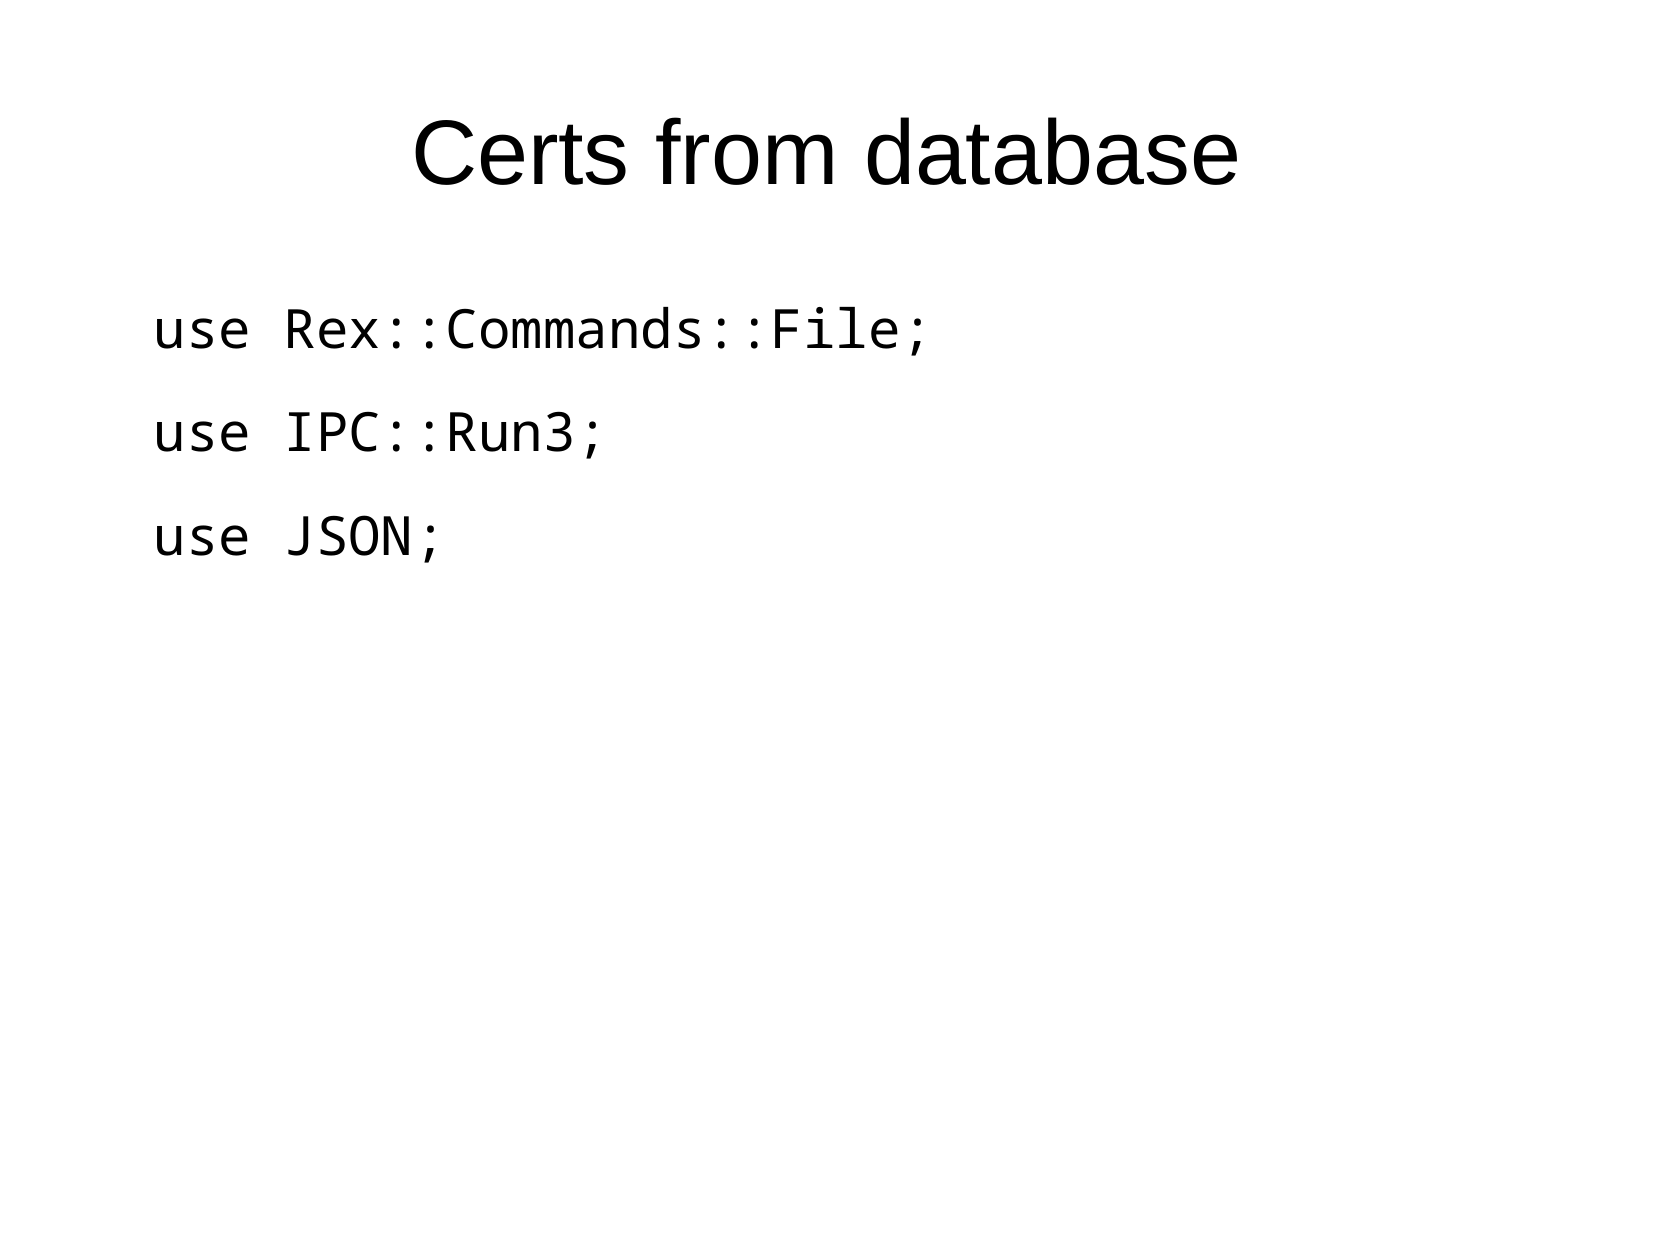

# Certs from database
use Rex::Commands::File;
use IPC::Run3;
use JSON;